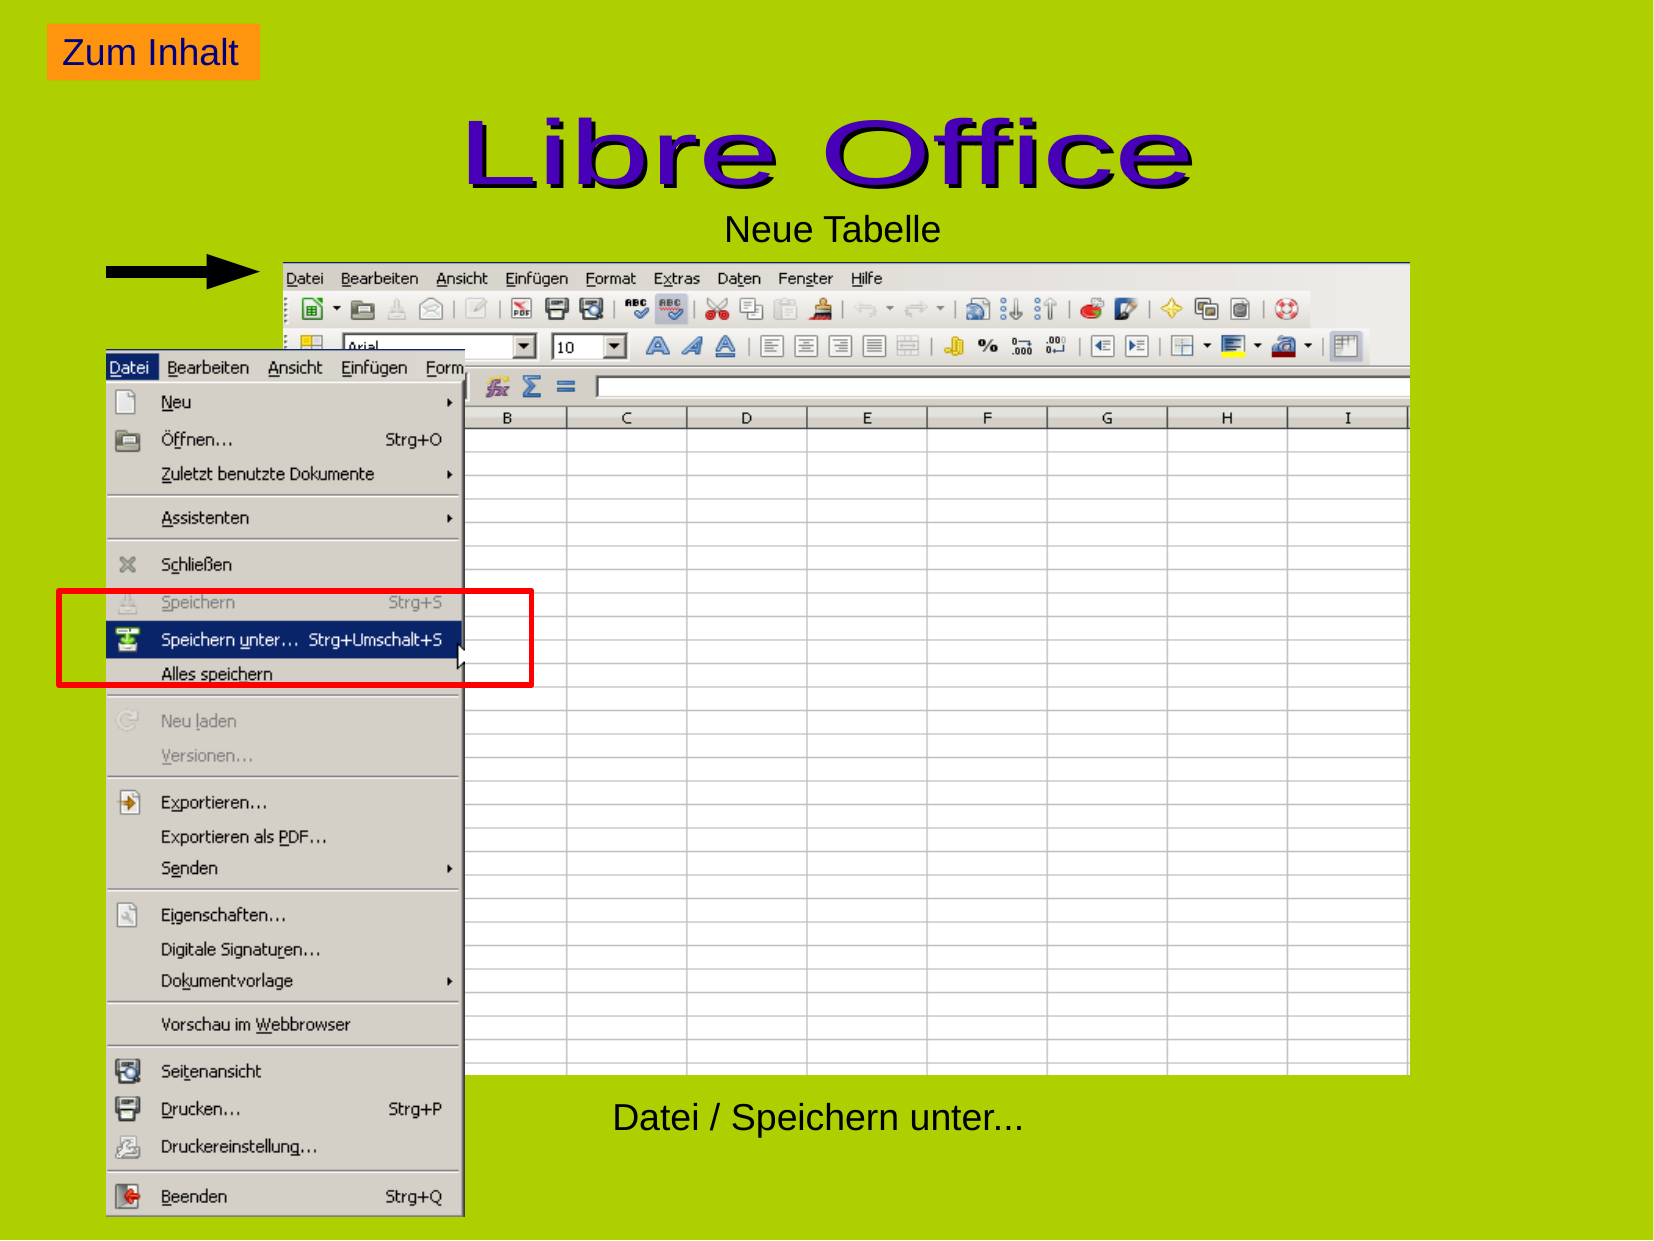

Zum Inhalt
# Libre Office
Neue Tabelle
Datei / Speichern unter...